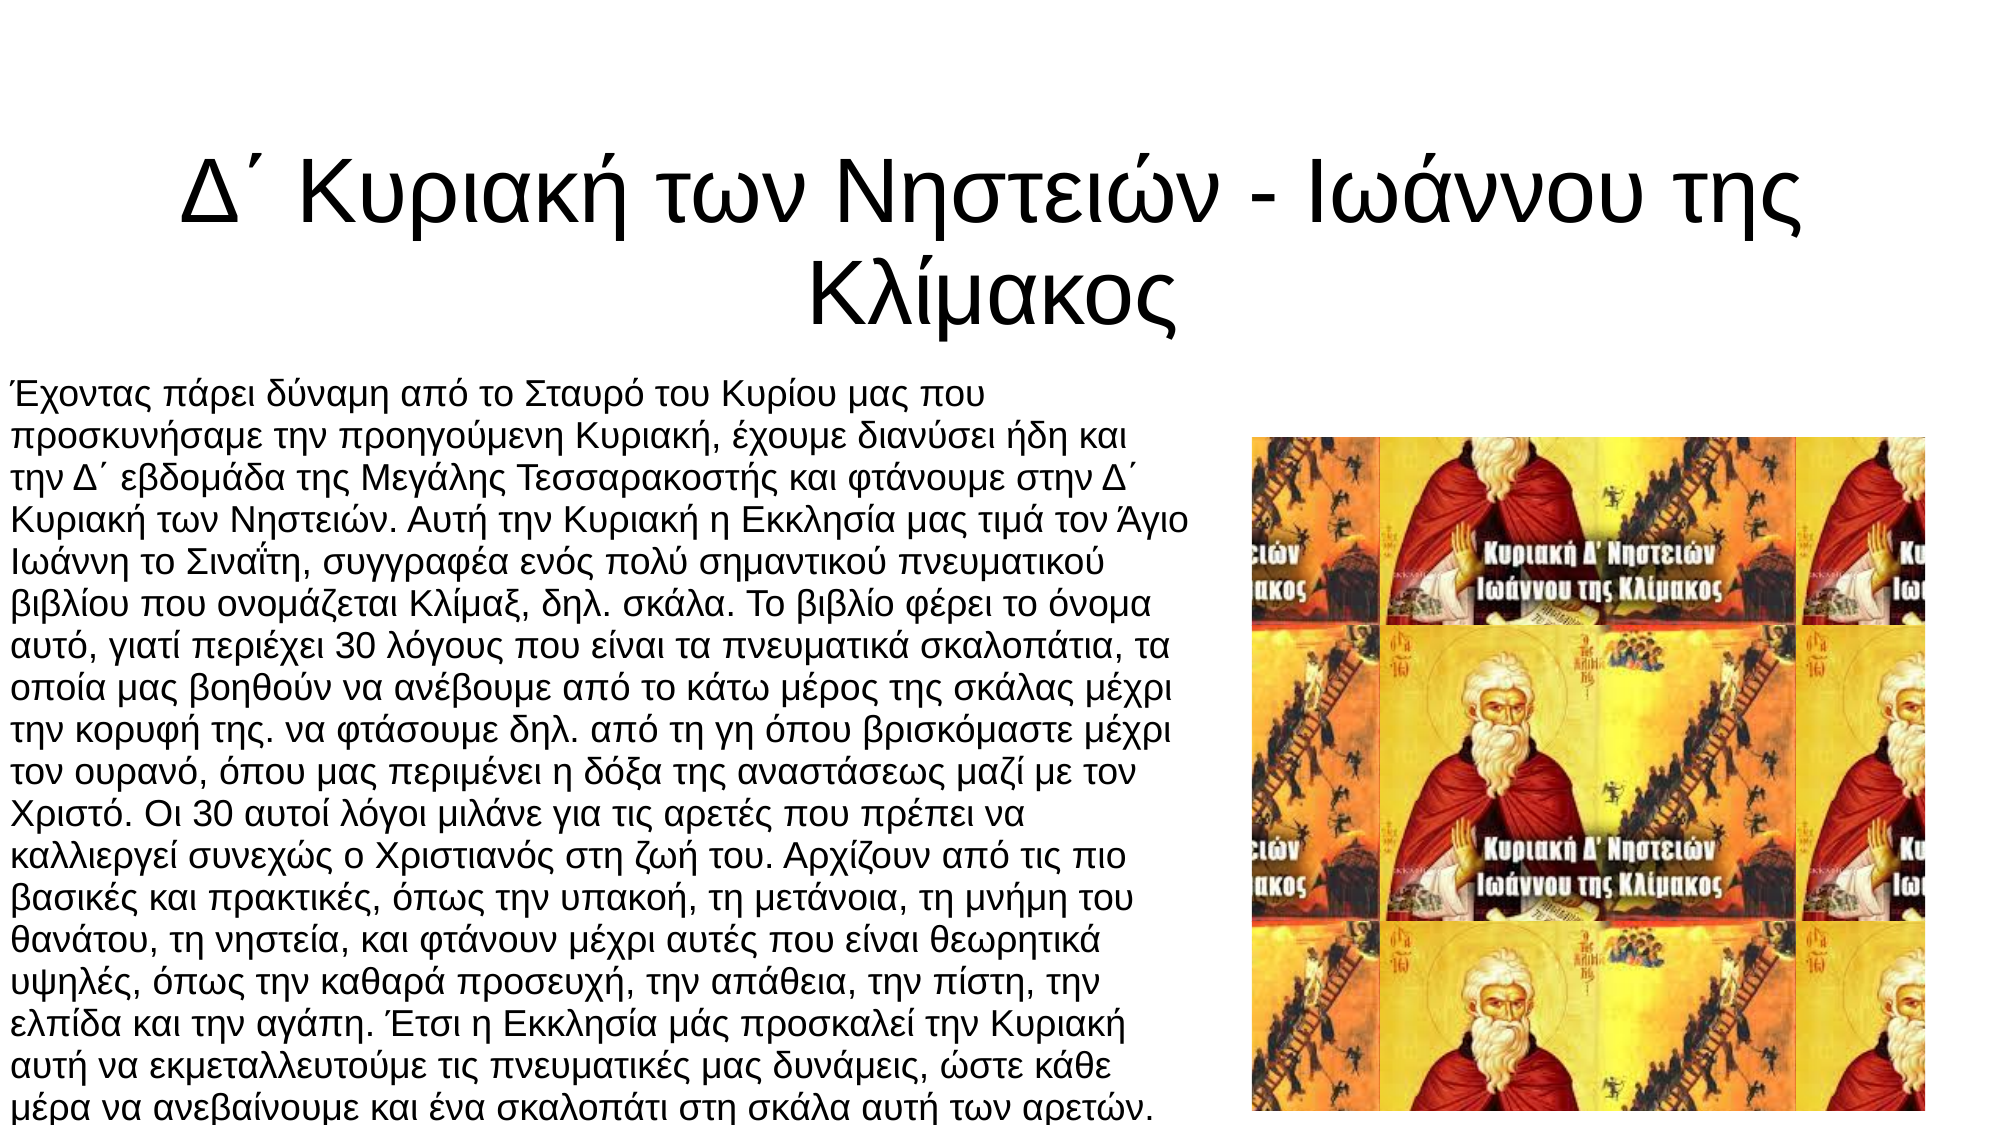

# Δ΄ Κυριακή των Νηστειών - Ιωάννου της Κλίμακος
Έχοντας πάρει δύναμη από το Σταυρό του Κυρίου μας που προσκυνήσαμε την προηγούμενη Κυριακή, έχουμε διανύσει ήδη και την Δ΄ εβδομάδα της Μεγάλης Τεσσαρακοστής και φτάνουμε στην Δ΄ Κυριακή των Νηστειών. Αυτή την Κυριακή η Εκκλησία μας τιμά τον Άγιο Ιωάννη το Σιναΐτη, συγγραφέα ενός πολύ σημαντικού πνευματικού βιβλίου που ονομάζεται Κλίμαξ, δηλ. σκάλα. Το βιβλίο φέρει το όνομα αυτό, γιατί περιέχει 30 λόγους που είναι τα πνευματικά σκαλοπάτια, τα οποία μας βοηθούν να ανέβουμε από το κάτω μέρος της σκάλας μέχρι την κορυφή της. να φτάσουμε δηλ. από τη γη όπου βρισκόμαστε μέχρι τον ουρανό, όπου μας περιμένει η δόξα της αναστάσεως μαζί με τον Χριστό. Οι 30 αυτοί λόγοι μιλάνε για τις αρετές που πρέπει να καλλιεργεί συνεχώς ο Χριστιανός στη ζωή του. Αρχίζουν από τις πιο βασικές και πρακτικές, όπως την υπακοή, τη μετάνοια, τη μνήμη του θανάτου, τη νηστεία, και φτάνουν μέχρι αυτές που είναι θεωρητικά υψηλές, όπως την καθαρά προσευχή, την απάθεια, την πίστη, την ελπίδα και την αγάπη. Έτσι η Εκκλησία μάς προσκαλεί την Κυριακή αυτή να εκμεταλλευτούμε τις πνευματικές μας δυνάμεις, ώστε κάθε μέρα να ανεβαίνουμε και ένα σκαλοπάτι στη σκάλα αυτή των αρετών.